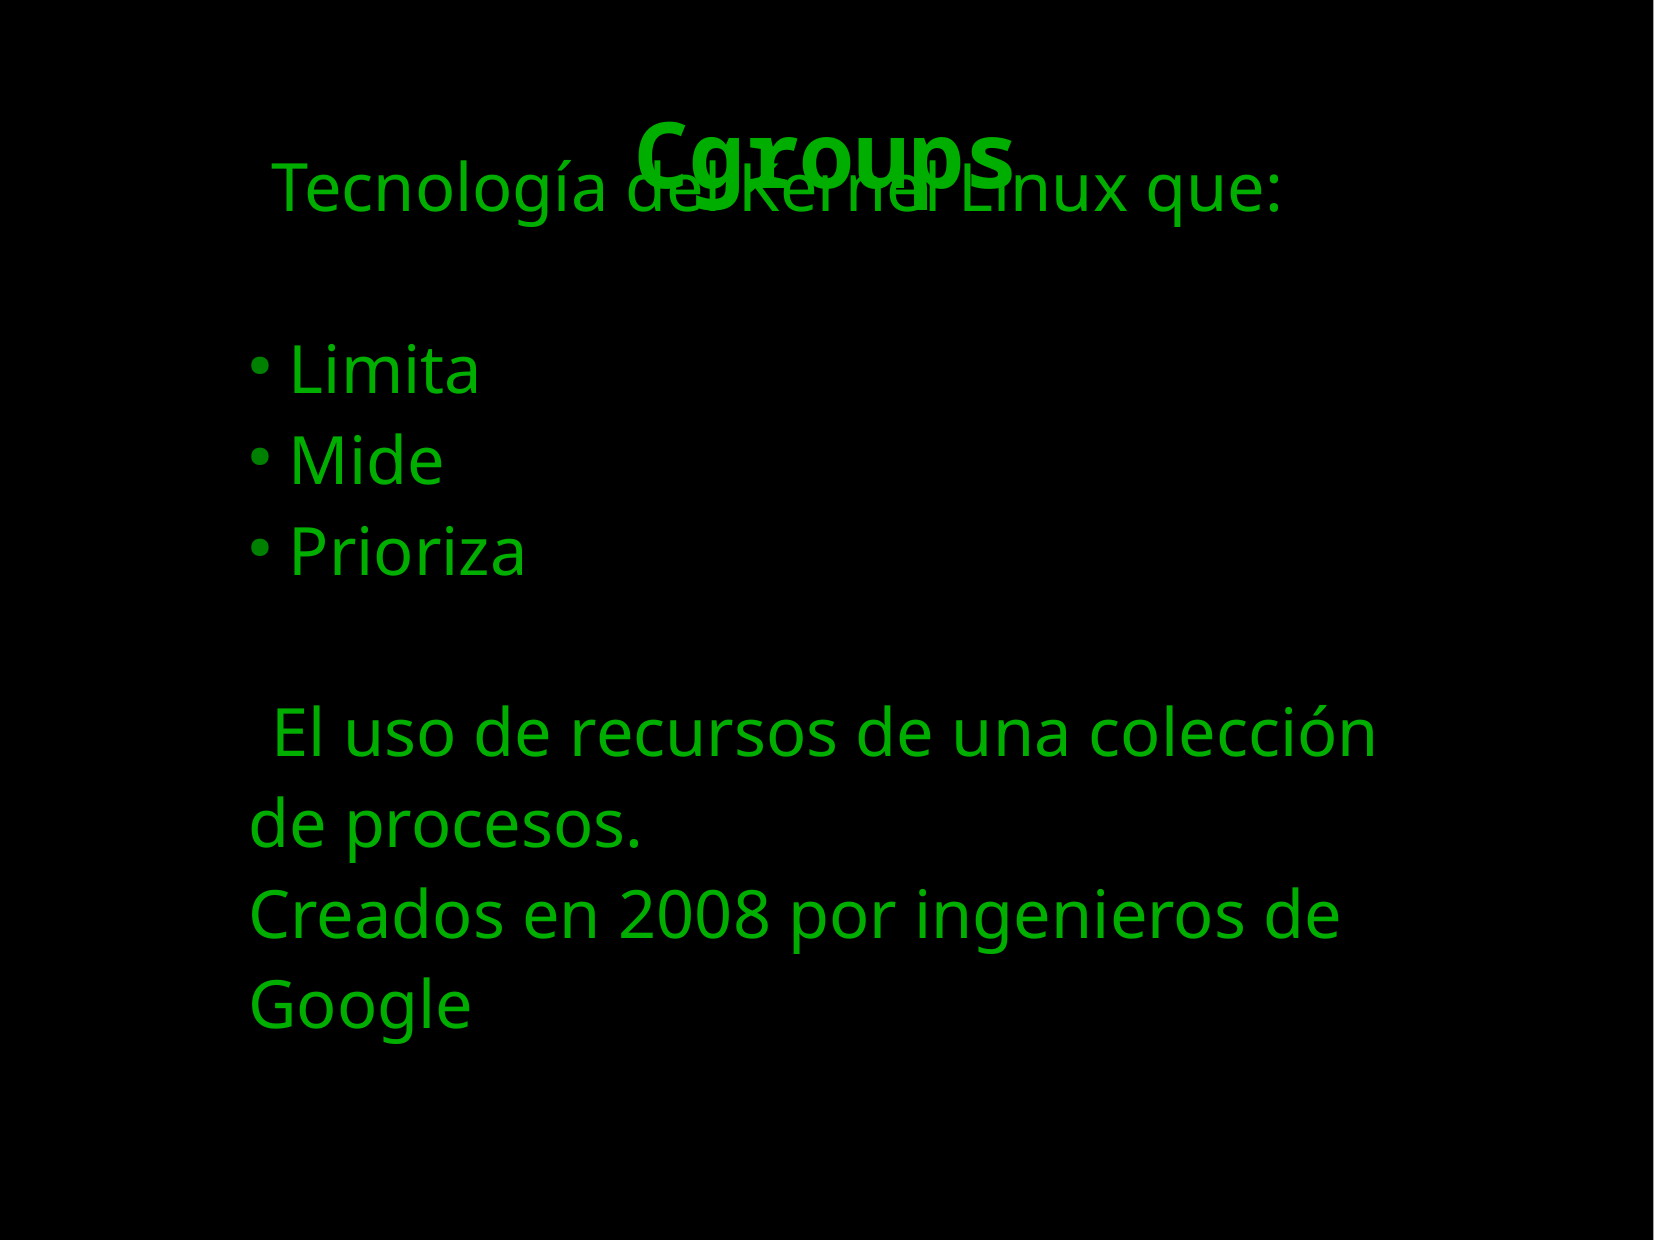

# Cgroups
Tecnología del Kernel Linux que:
 Limita
 Mide
 Prioriza
El uso de recursos de una colección de procesos.
Creados en 2008 por ingenieros de Google